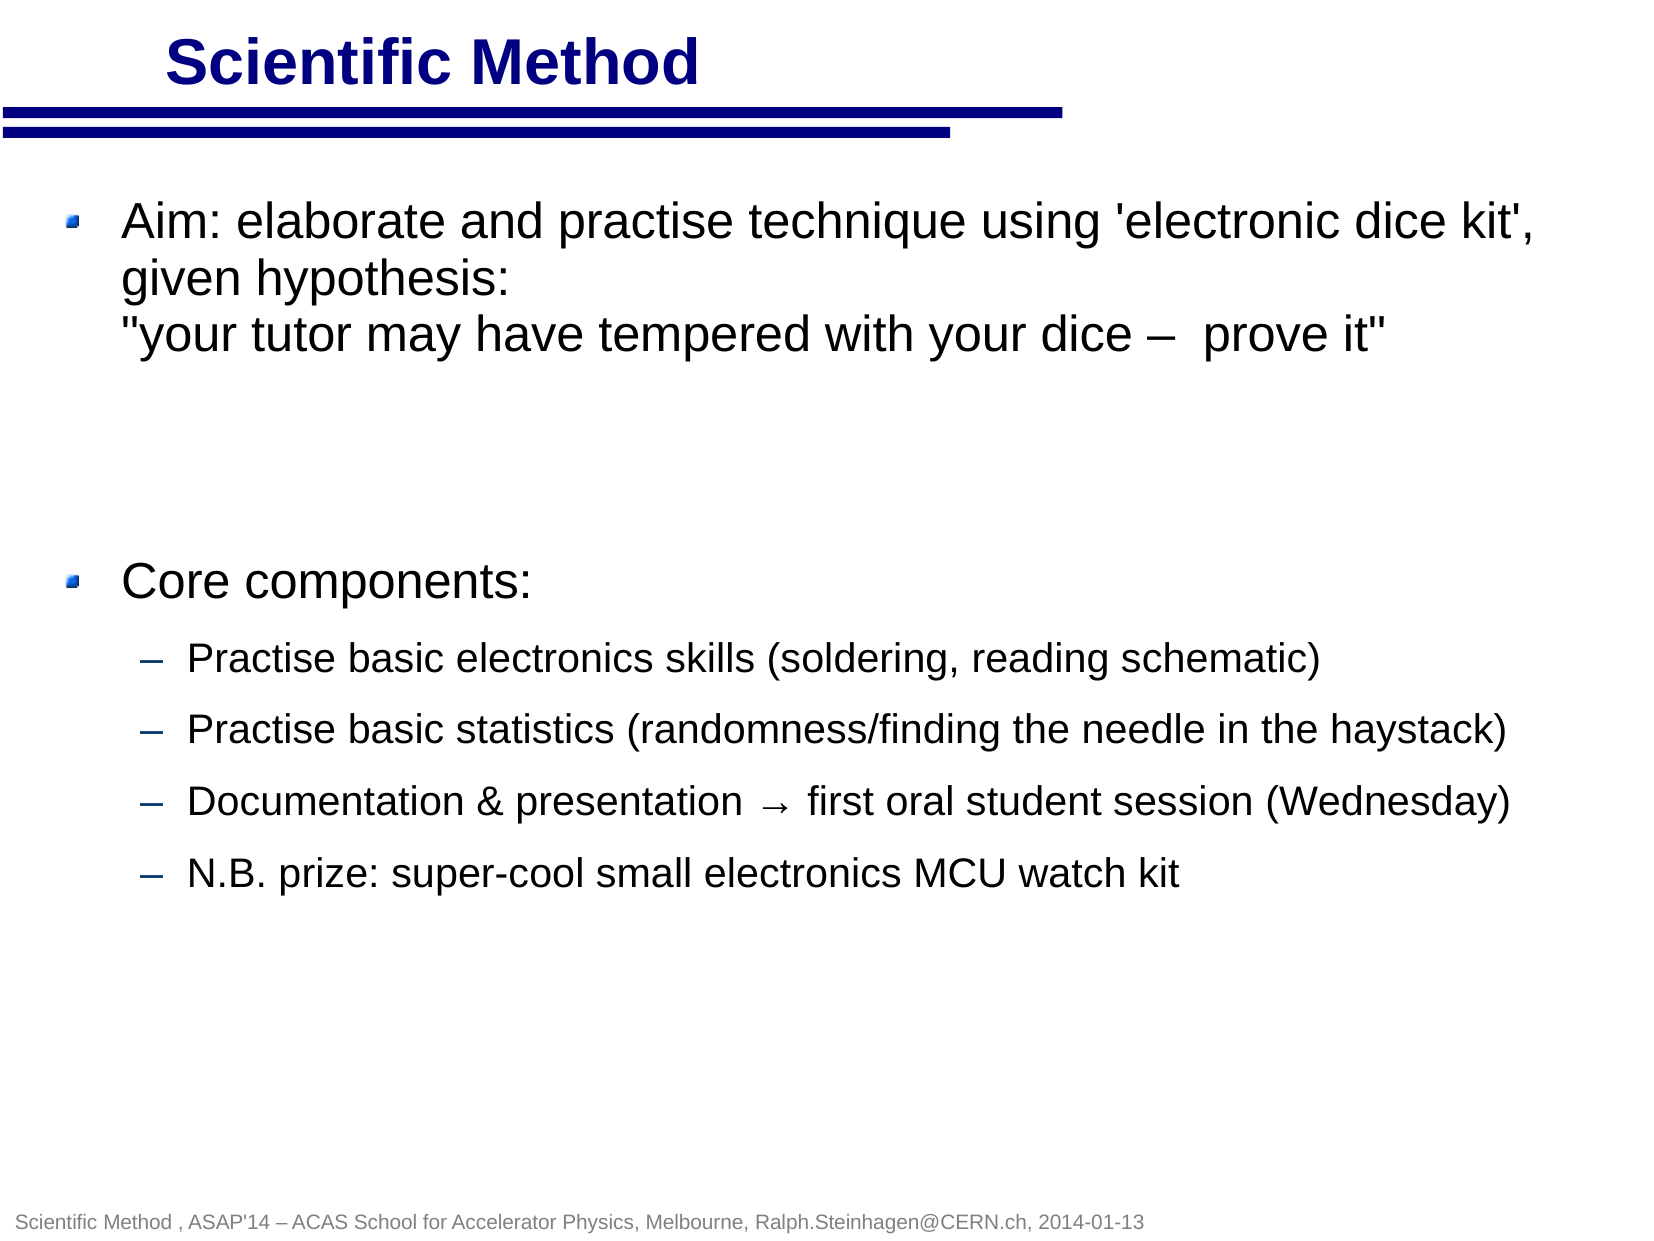

# Scientific Method
Aim: elaborate and practise technique using 'electronic dice kit', given hypothesis: 							"your tutor may have tempered with your dice – prove it"
Core components:
Practise basic electronics skills (soldering, reading schematic)
Practise basic statistics (randomness/finding the needle in the haystack)
Documentation & presentation → first oral student session (Wednesday)
N.B. prize: super-cool small electronics MCU watch kit